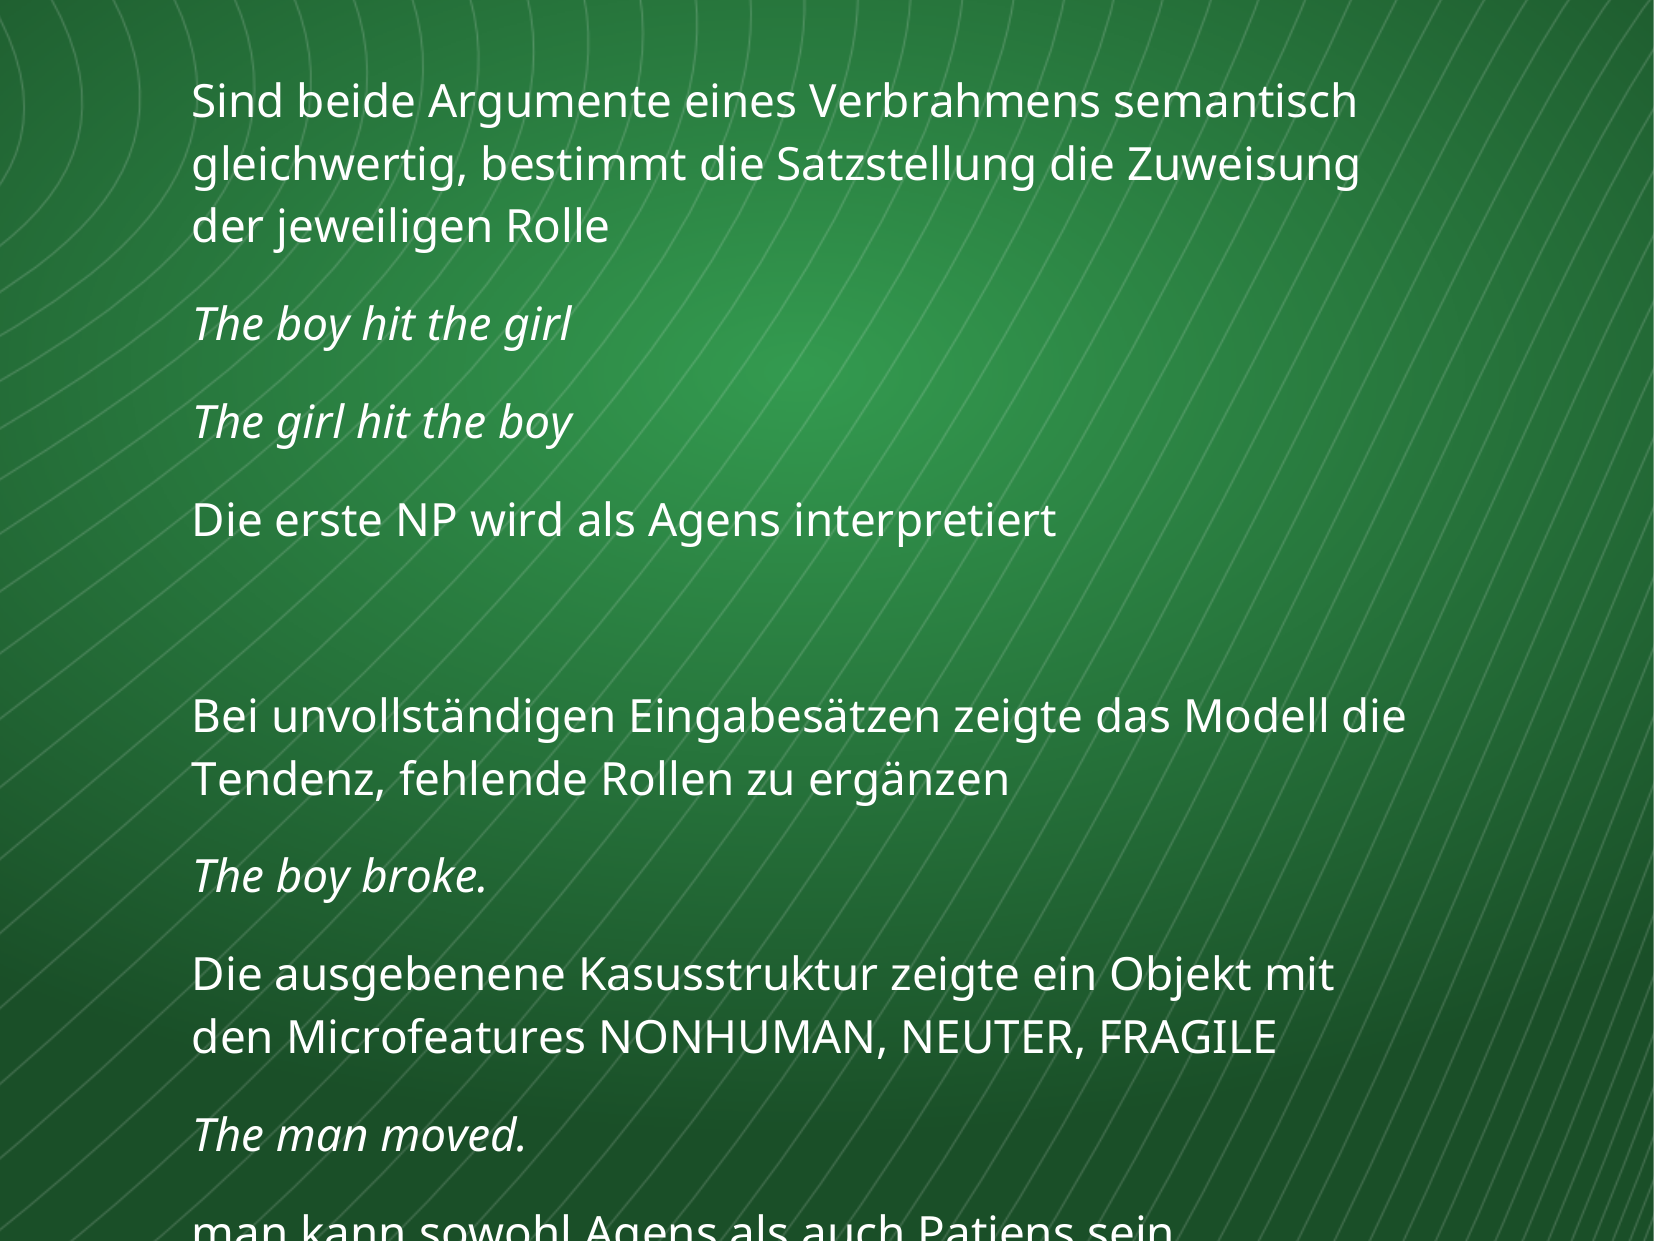

Sind beide Argumente eines Verbrahmens semantisch gleichwertig, bestimmt die Satzstellung die Zuweisung der jeweiligen Rolle
The boy hit the girl
The girl hit the boy
Die erste NP wird als Agens interpretiert
Bei unvollständigen Eingabesätzen zeigte das Modell die Tendenz, fehlende Rollen zu ergänzen
The boy broke.
Die ausgebenene Kasusstruktur zeigte ein Objekt mit den Microfeatures NONHUMAN, NEUTER, FRAGILE
The man moved.
man kann sowohl Agens als auch Patiens sein